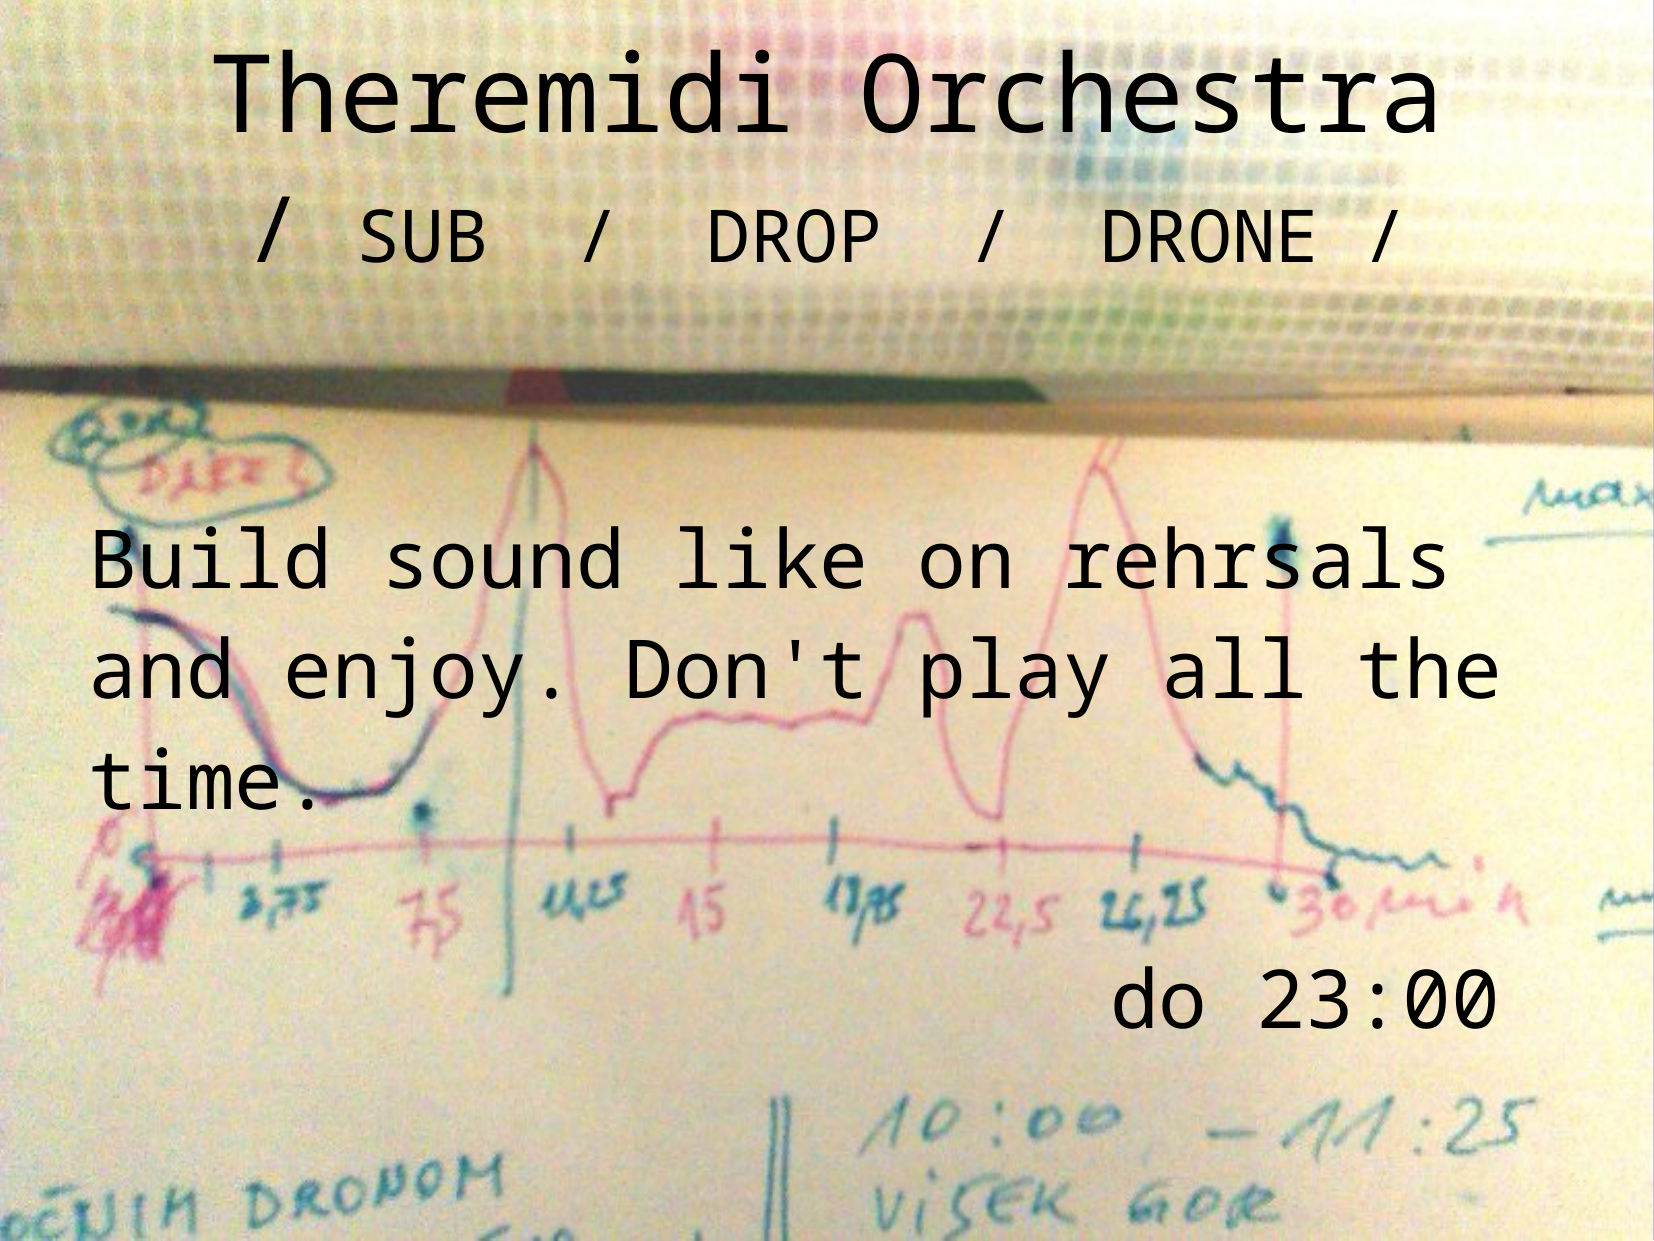

# Theremidi Orchestra / SUB / DROP / DRONE /
Build sound like on rehrsals and enjoy. Don't play all the time.
do 23:00